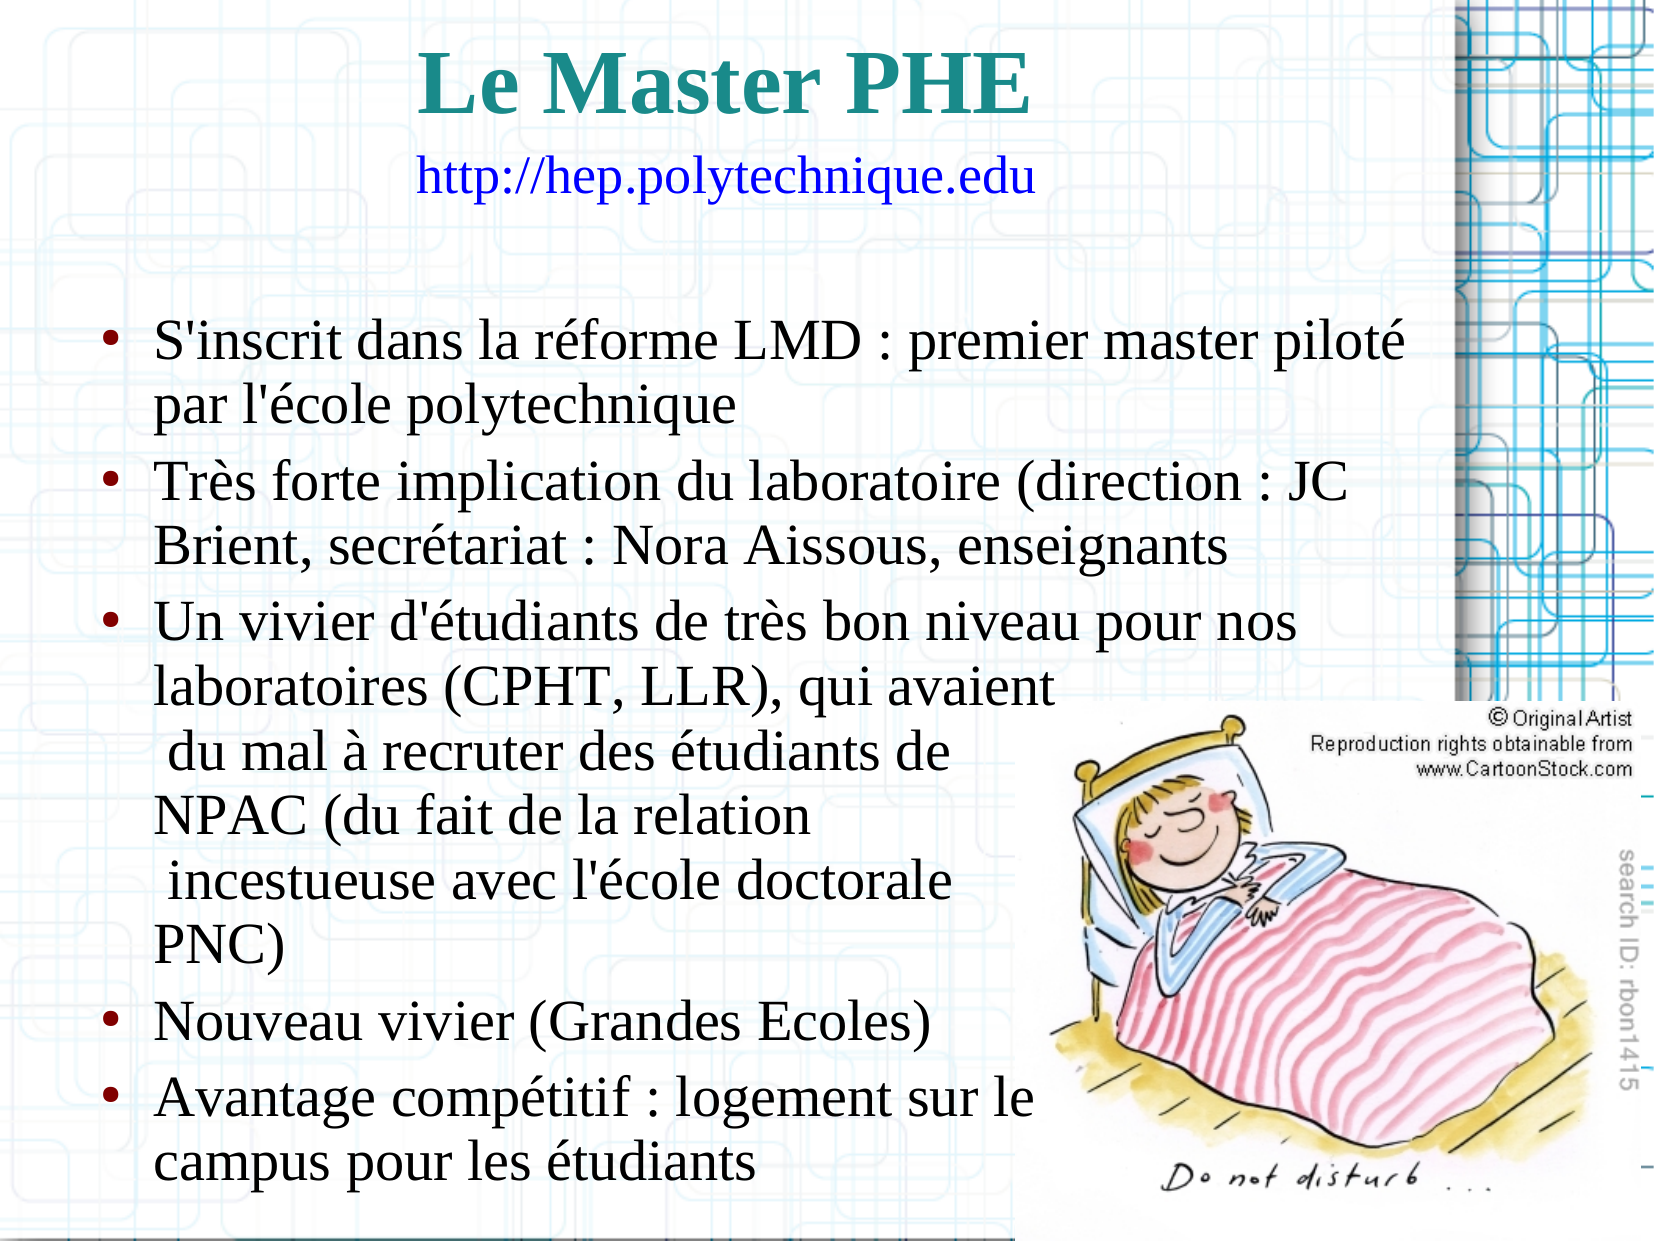

# Le Master PHE
http://hep.polytechnique.edu
S'inscrit dans la réforme LMD : premier master piloté par l'école polytechnique
Très forte implication du laboratoire (direction : JC Brient, secrétariat : Nora Aissous, enseignants
Un vivier d'étudiants de très bon niveau pour nos laboratoires (CPHT, LLR), qui avaient
 du mal à recruter des étudiants de
NPAC (du fait de la relation
 incestueuse avec l'école doctorale
PNC)
Nouveau vivier (Grandes Ecoles)
Avantage compétitif : logement sur le
campus pour les étudiants